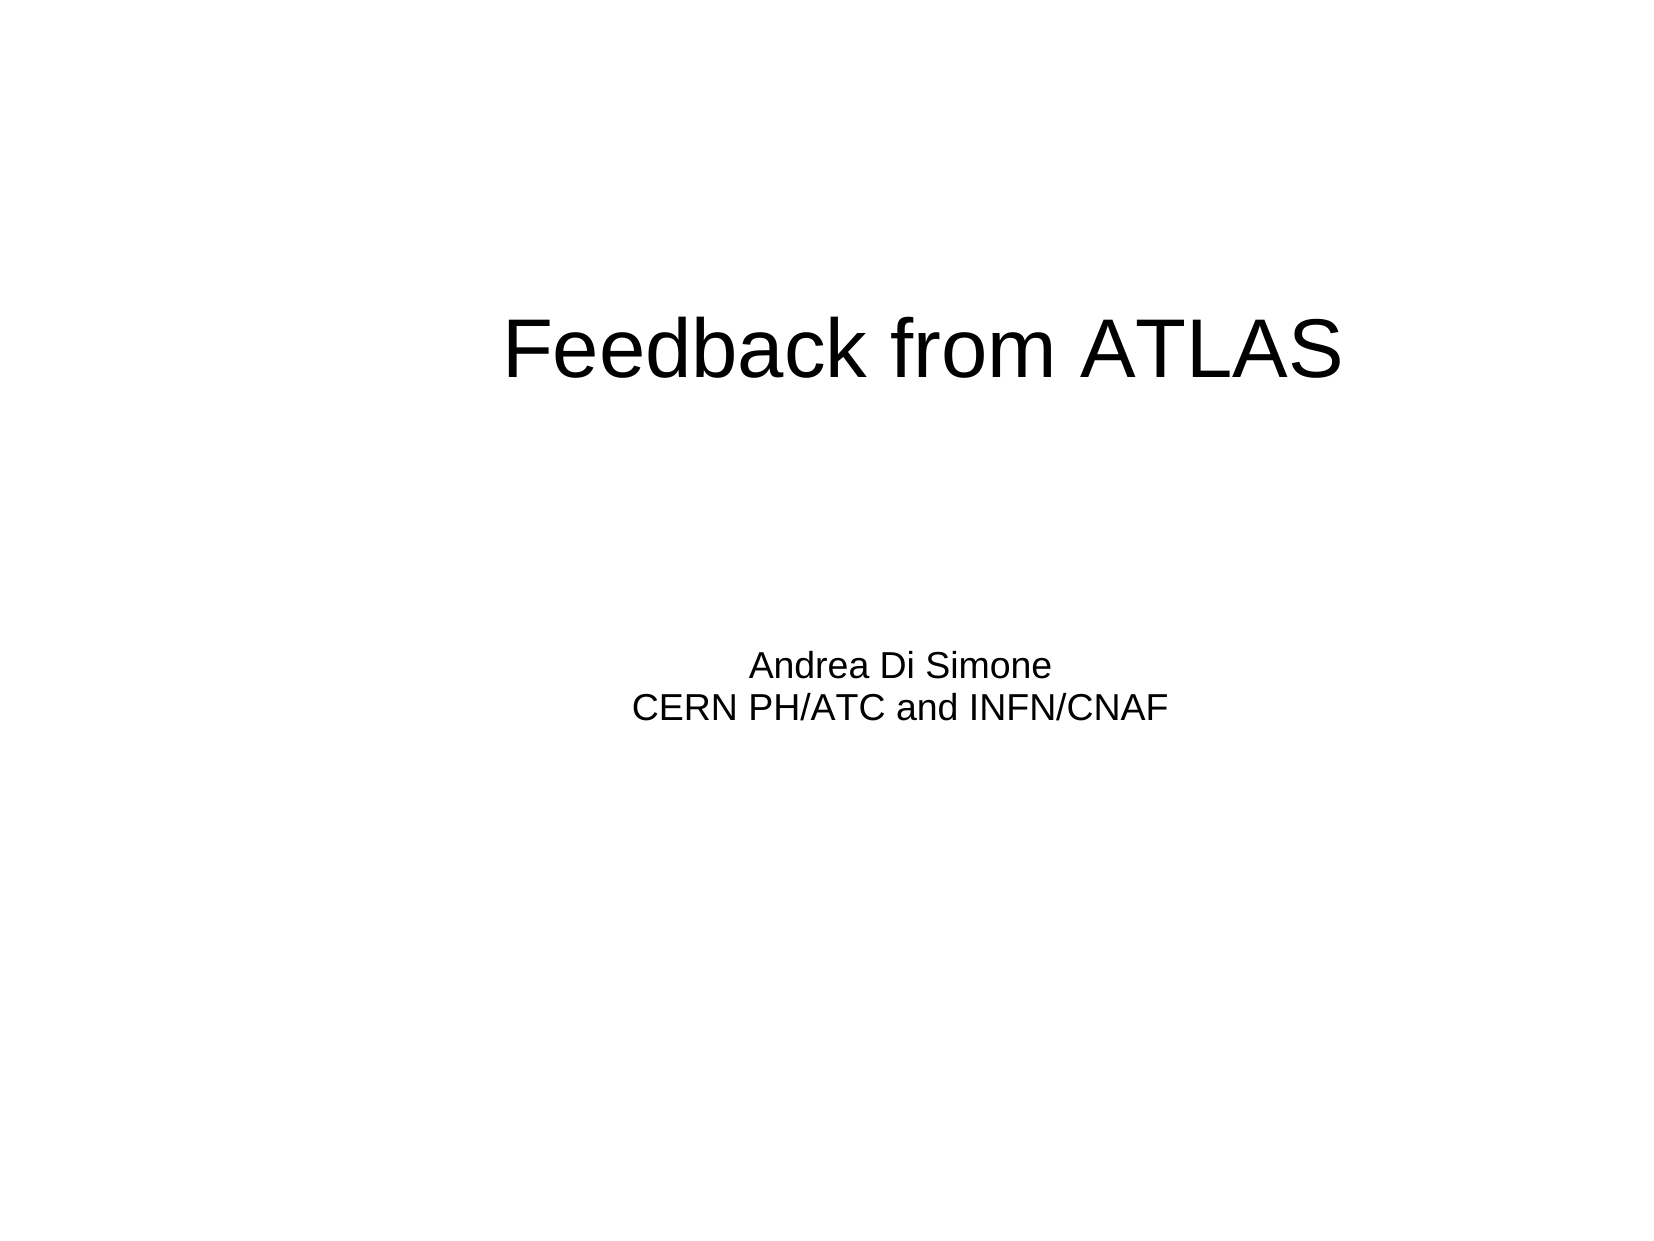

Feedback from ATLAS
Andrea Di Simone
CERN PH/ATC and INFN/CNAF